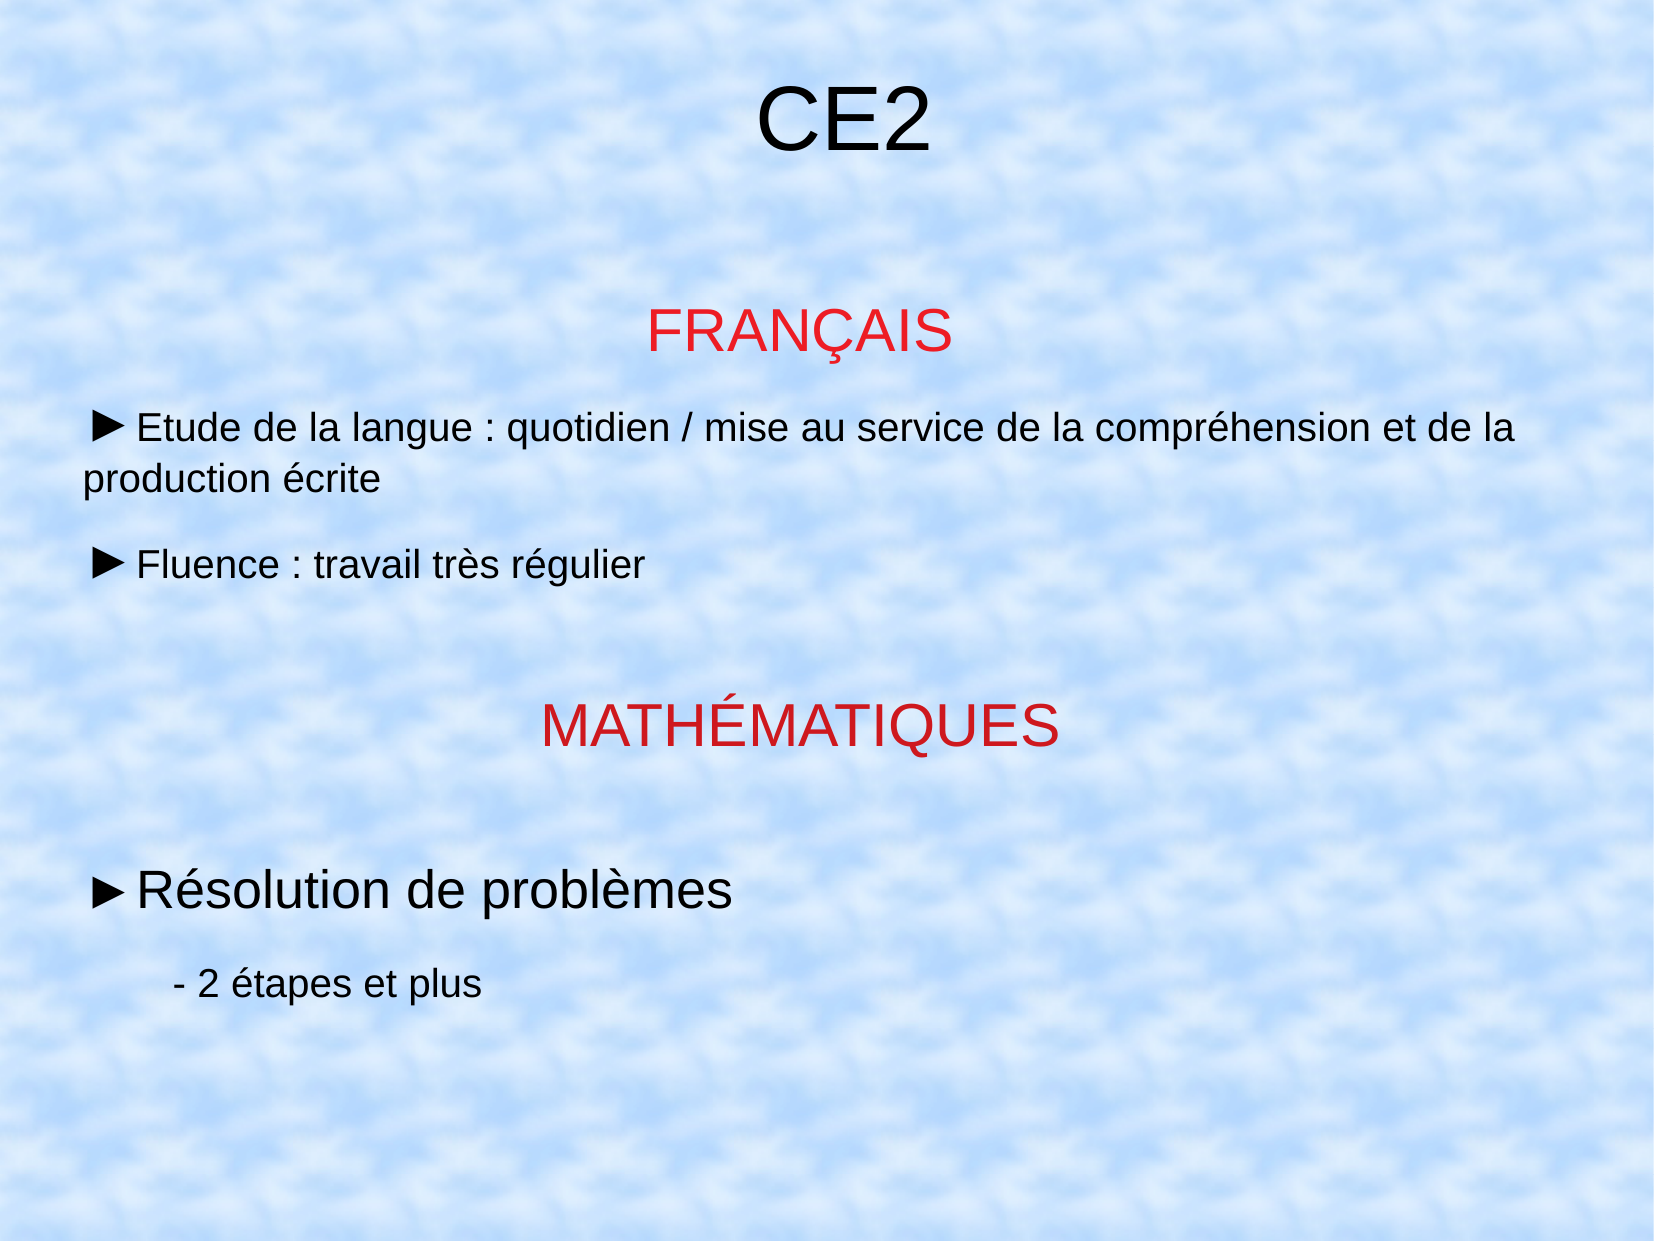

CE2
#
FRANÇAIS
►Etude de la langue : quotidien / mise au service de la compréhension et de la production écrite
►Fluence : travail très régulier
MATHÉMATIQUES
►Résolution de problèmes
 - 2 étapes et plus